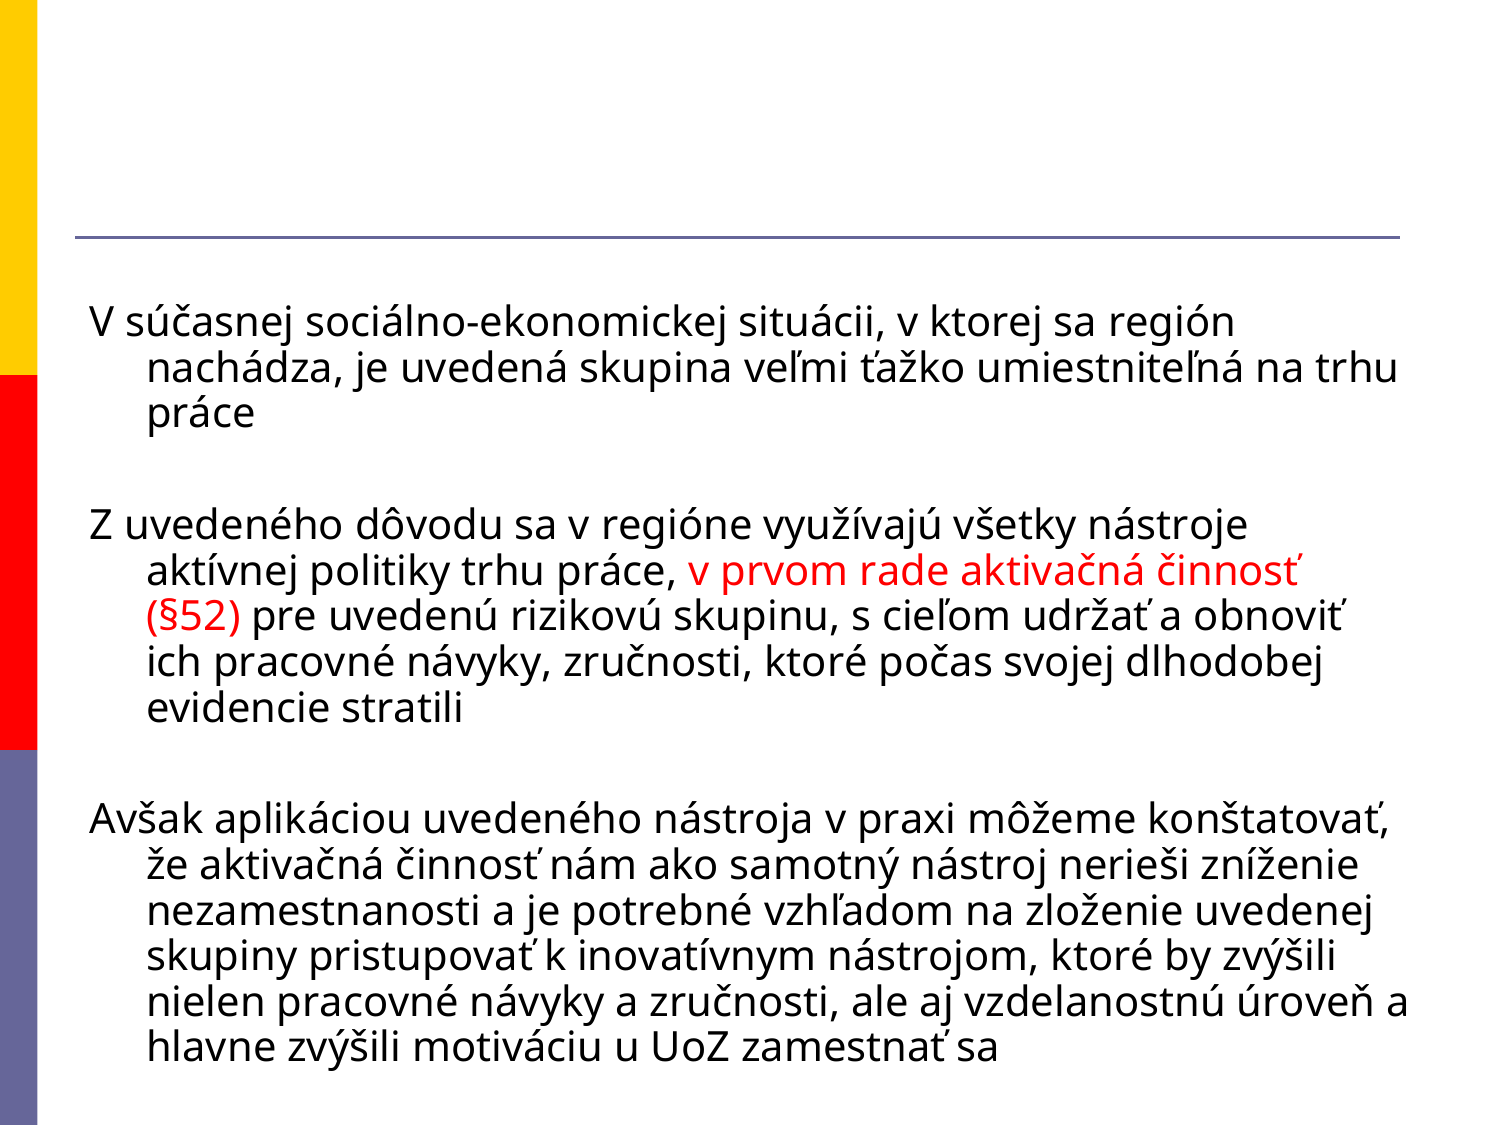

# V súčasnej sociálno-ekonomickej situácii, v ktorej sa región nachádza, je uvedená skupina veľmi ťažko umiestniteľná na trhu práce
Z uvedeného dôvodu sa v regióne využívajú všetky nástroje aktívnej politiky trhu práce, v prvom rade aktivačná činnosť (§52) pre uvedenú rizikovú skupinu, s cieľom udržať a obnoviť ich pracovné návyky, zručnosti, ktoré počas svojej dlhodobej evidencie stratili
Avšak aplikáciou uvedeného nástroja v praxi môžeme konštatovať, že aktivačná činnosť nám ako samotný nástroj nerieši zníženie nezamestnanosti a je potrebné vzhľadom na zloženie uvedenej skupiny pristupovať k inovatívnym nástrojom, ktoré by zvýšili nielen pracovné návyky a zručnosti, ale aj vzdelanostnú úroveň a hlavne zvýšili motiváciu u UoZ zamestnať sa